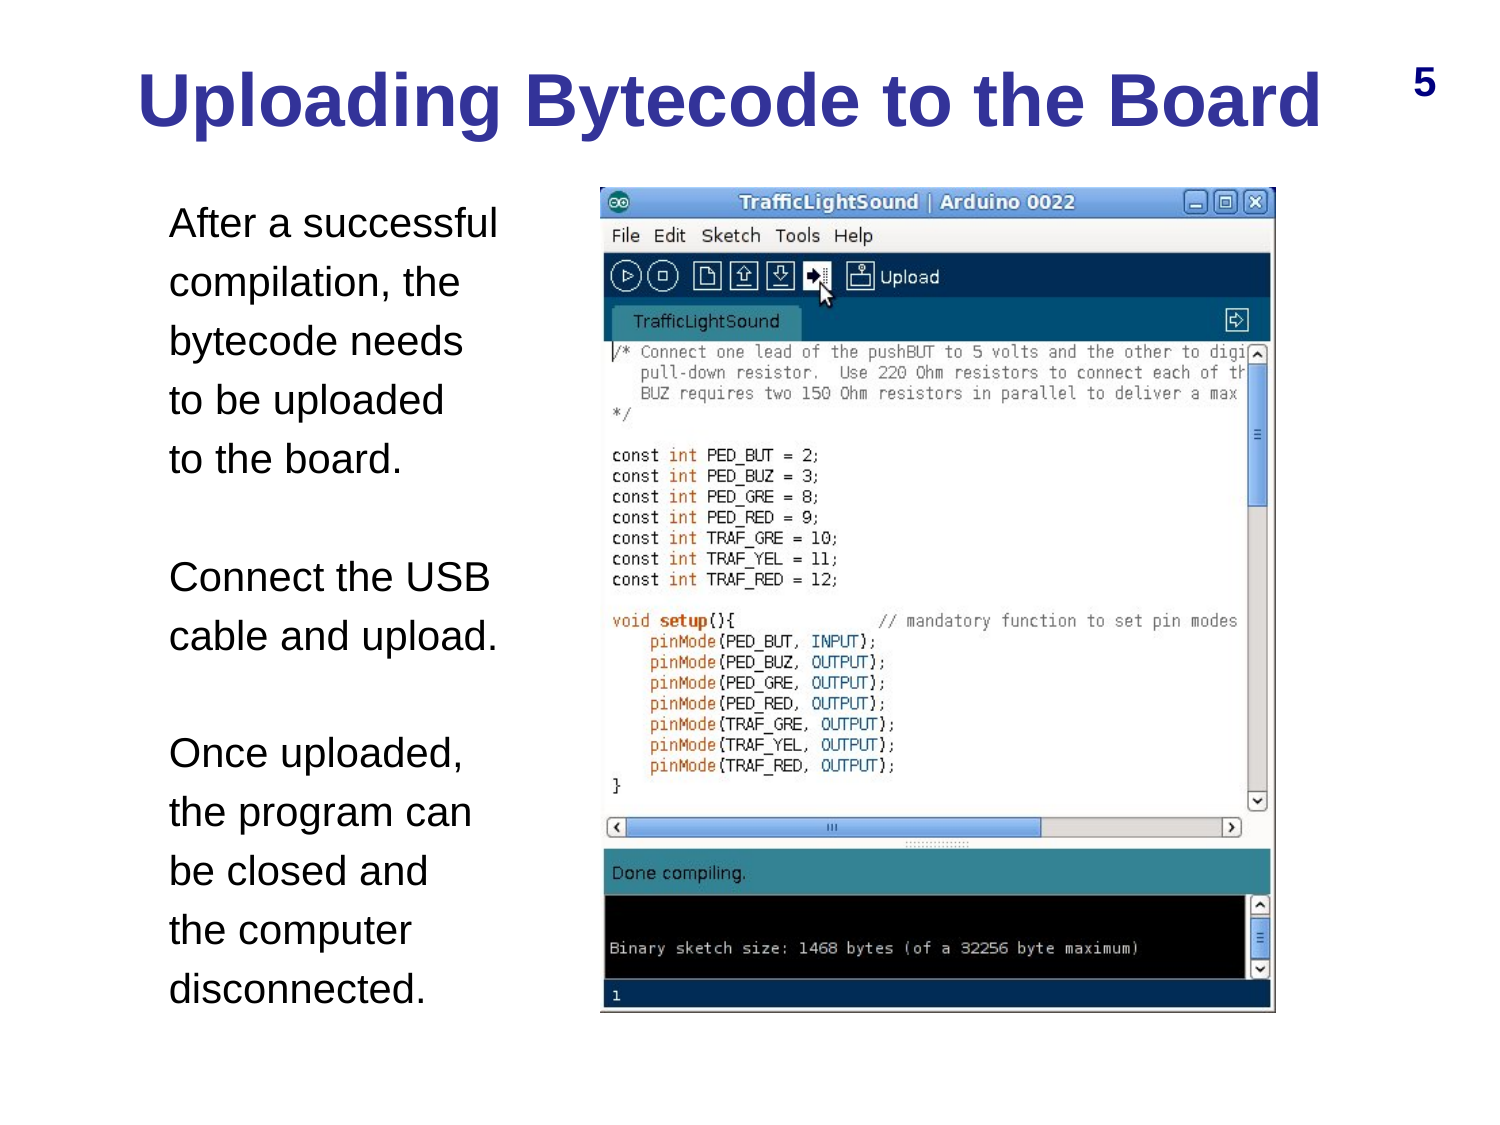

5
# Uploading Bytecode to the Board
After a successful
compilation, the
bytecode needs
to be uploaded
to the board.
Connect the USB
cable and upload.
Once uploaded,
the program can
be closed and
the computer
disconnected.